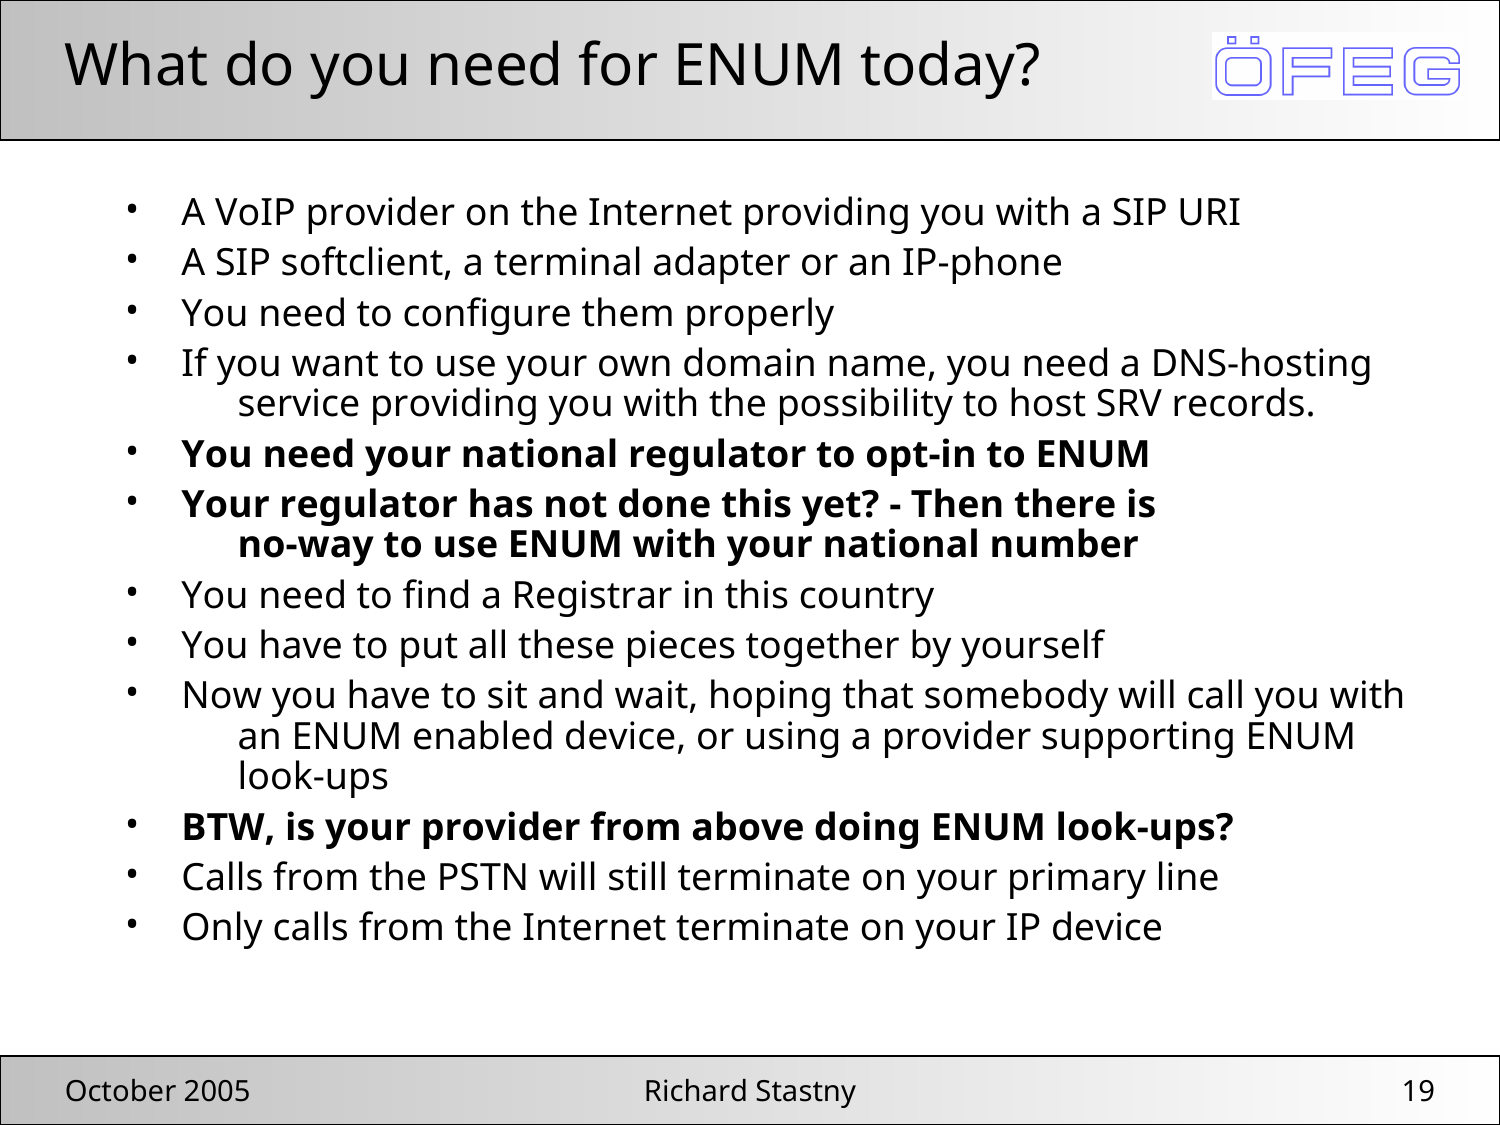

# What do you need for ENUM today?
A VoIP provider on the Internet providing you with a SIP URI
A SIP softclient, a terminal adapter or an IP-phone
You need to configure them properly
If you want to use your own domain name, you need a DNS-hosting service providing you with the possibility to host SRV records.
You need your national regulator to opt-in to ENUM
Your regulator has not done this yet? - Then there is
no-way to use ENUM with your national number
You need to find a Registrar in this country
You have to put all these pieces together by yourself
Now you have to sit and wait, hoping that somebody will call you with an ENUM enabled device, or using a provider supporting ENUM look-ups
BTW, is your provider from above doing ENUM look-ups?
Calls from the PSTN will still terminate on your primary line
Only calls from the Internet terminate on your IP device
October 2005
Richard Stastny
19